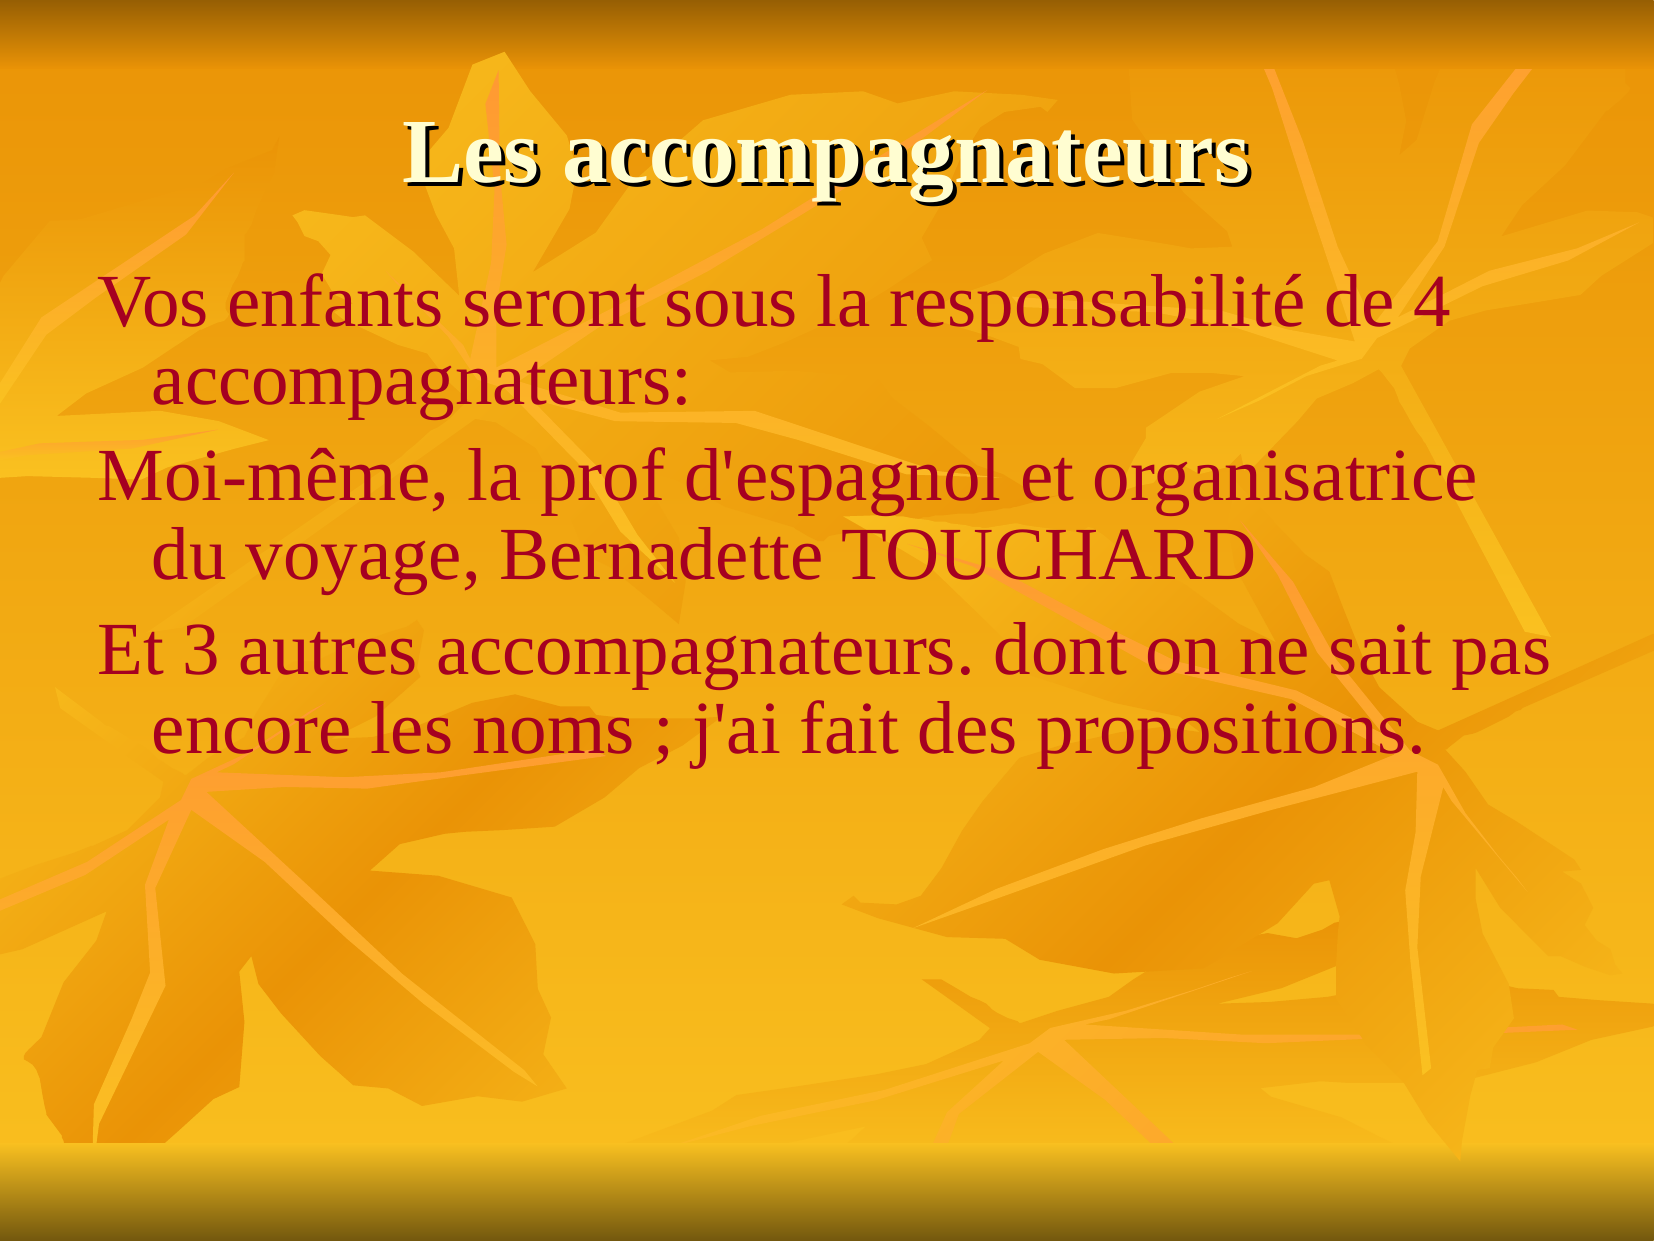

# Les accompagnateurs
Vos enfants seront sous la responsabilité de 4 accompagnateurs:
Moi-même, la prof d'espagnol et organisatrice du voyage, Bernadette TOUCHARD
Et 3 autres accompagnateurs. dont on ne sait pas encore les noms ; j'ai fait des propositions.